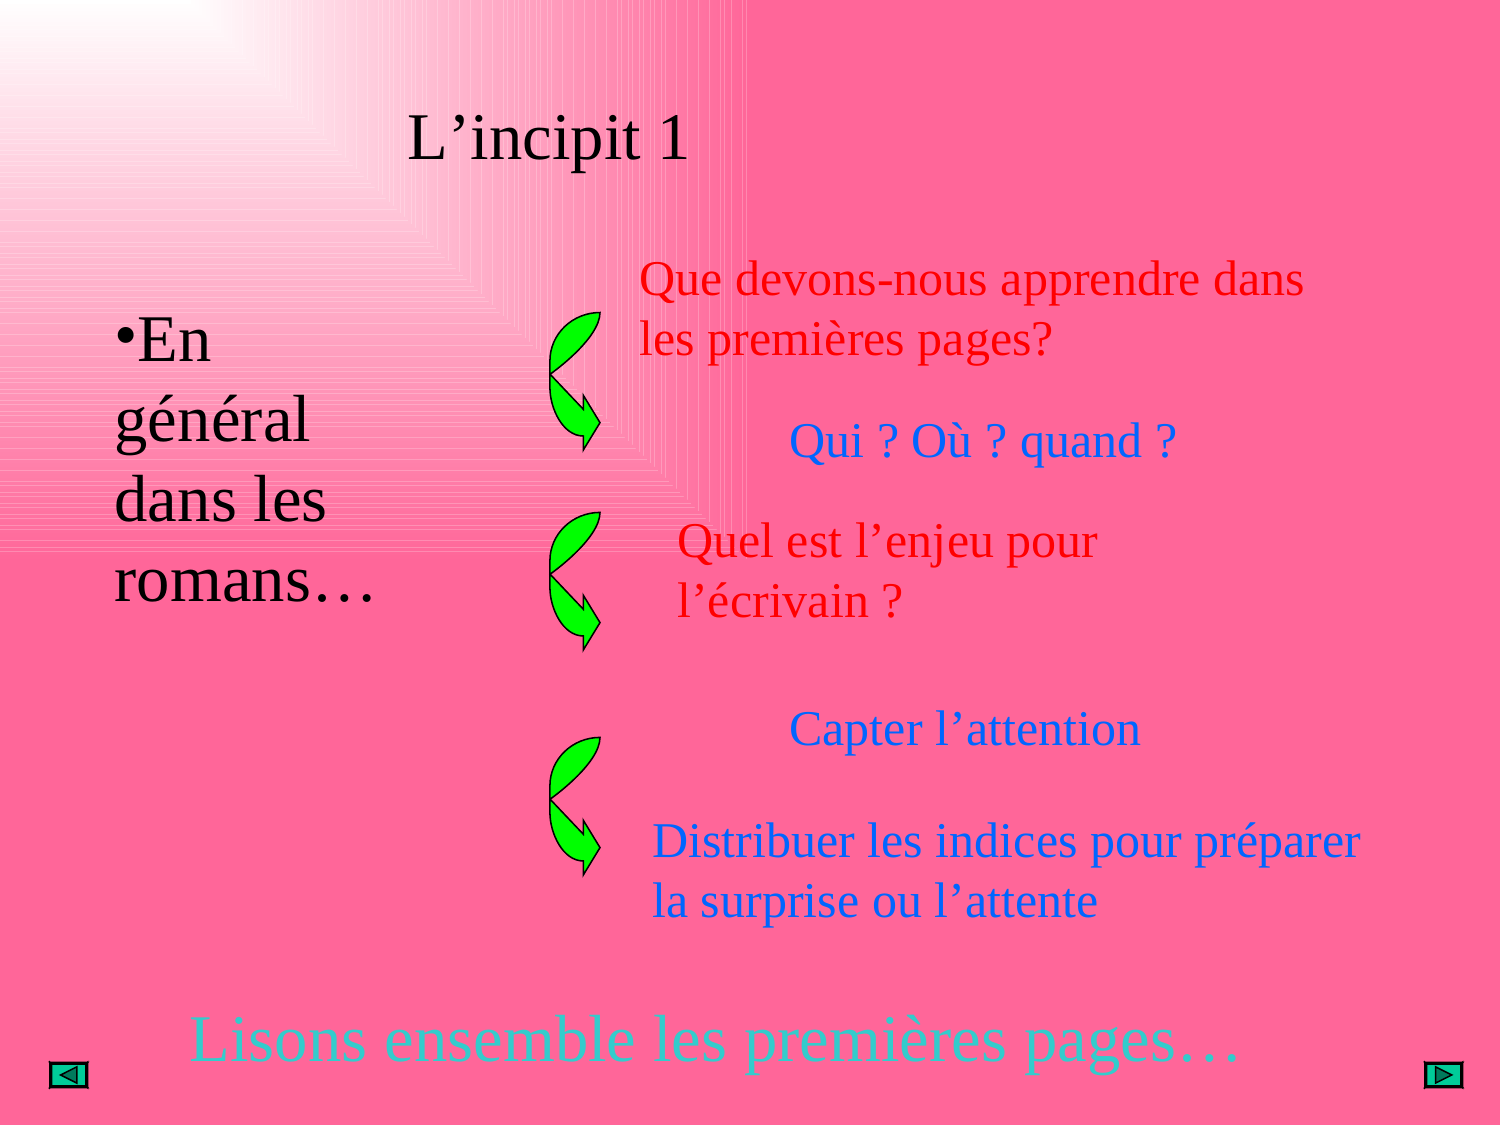

# L’incipit 1
Que devons-nous apprendre dans les premières pages?
En général dans les romans…
Qui ? Où ? quand ?
Quel est l’enjeu pour l’écrivain ?
Capter l’attention
Distribuer les indices pour préparer la surprise ou l’attente
Lisons ensemble les premières pages…